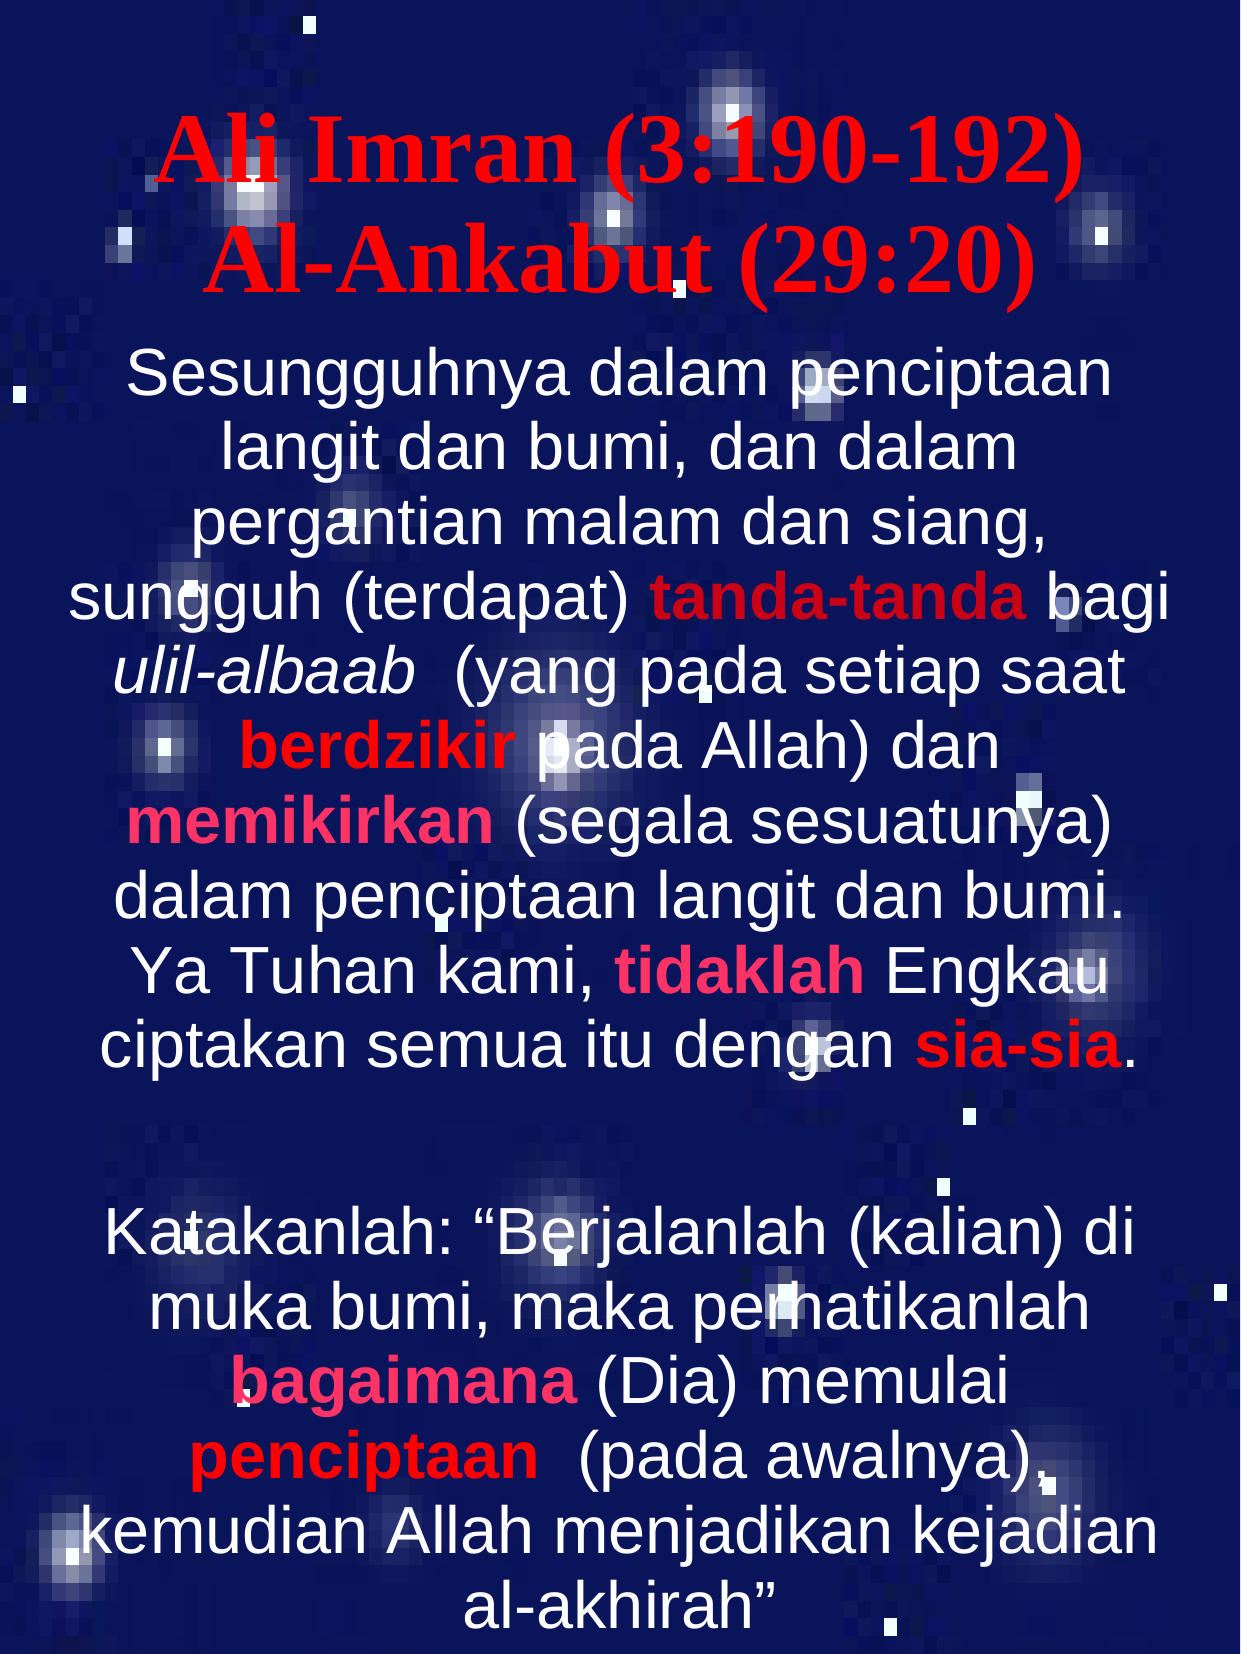

# Ali Imran (3:190-192) Al-Ankabut (29:20)
Sesungguhnya dalam penciptaan langit dan bumi, dan dalam pergantian malam dan siang, sungguh (terdapat) tanda-tanda bagi ulil-albaab (yang pada setiap saat berdzikir pada Allah) dan memikirkan (segala sesuatunya) dalam penciptaan langit dan bumi.
Ya Tuhan kami, tidaklah Engkau ciptakan semua itu dengan sia-sia.
Katakanlah: “Berjalanlah (kalian) di muka bumi, maka perhatikanlah bagaimana (Dia) memulai penciptaan (pada awalnya), kemudian Allah menjadikan kejadian al-akhirah”